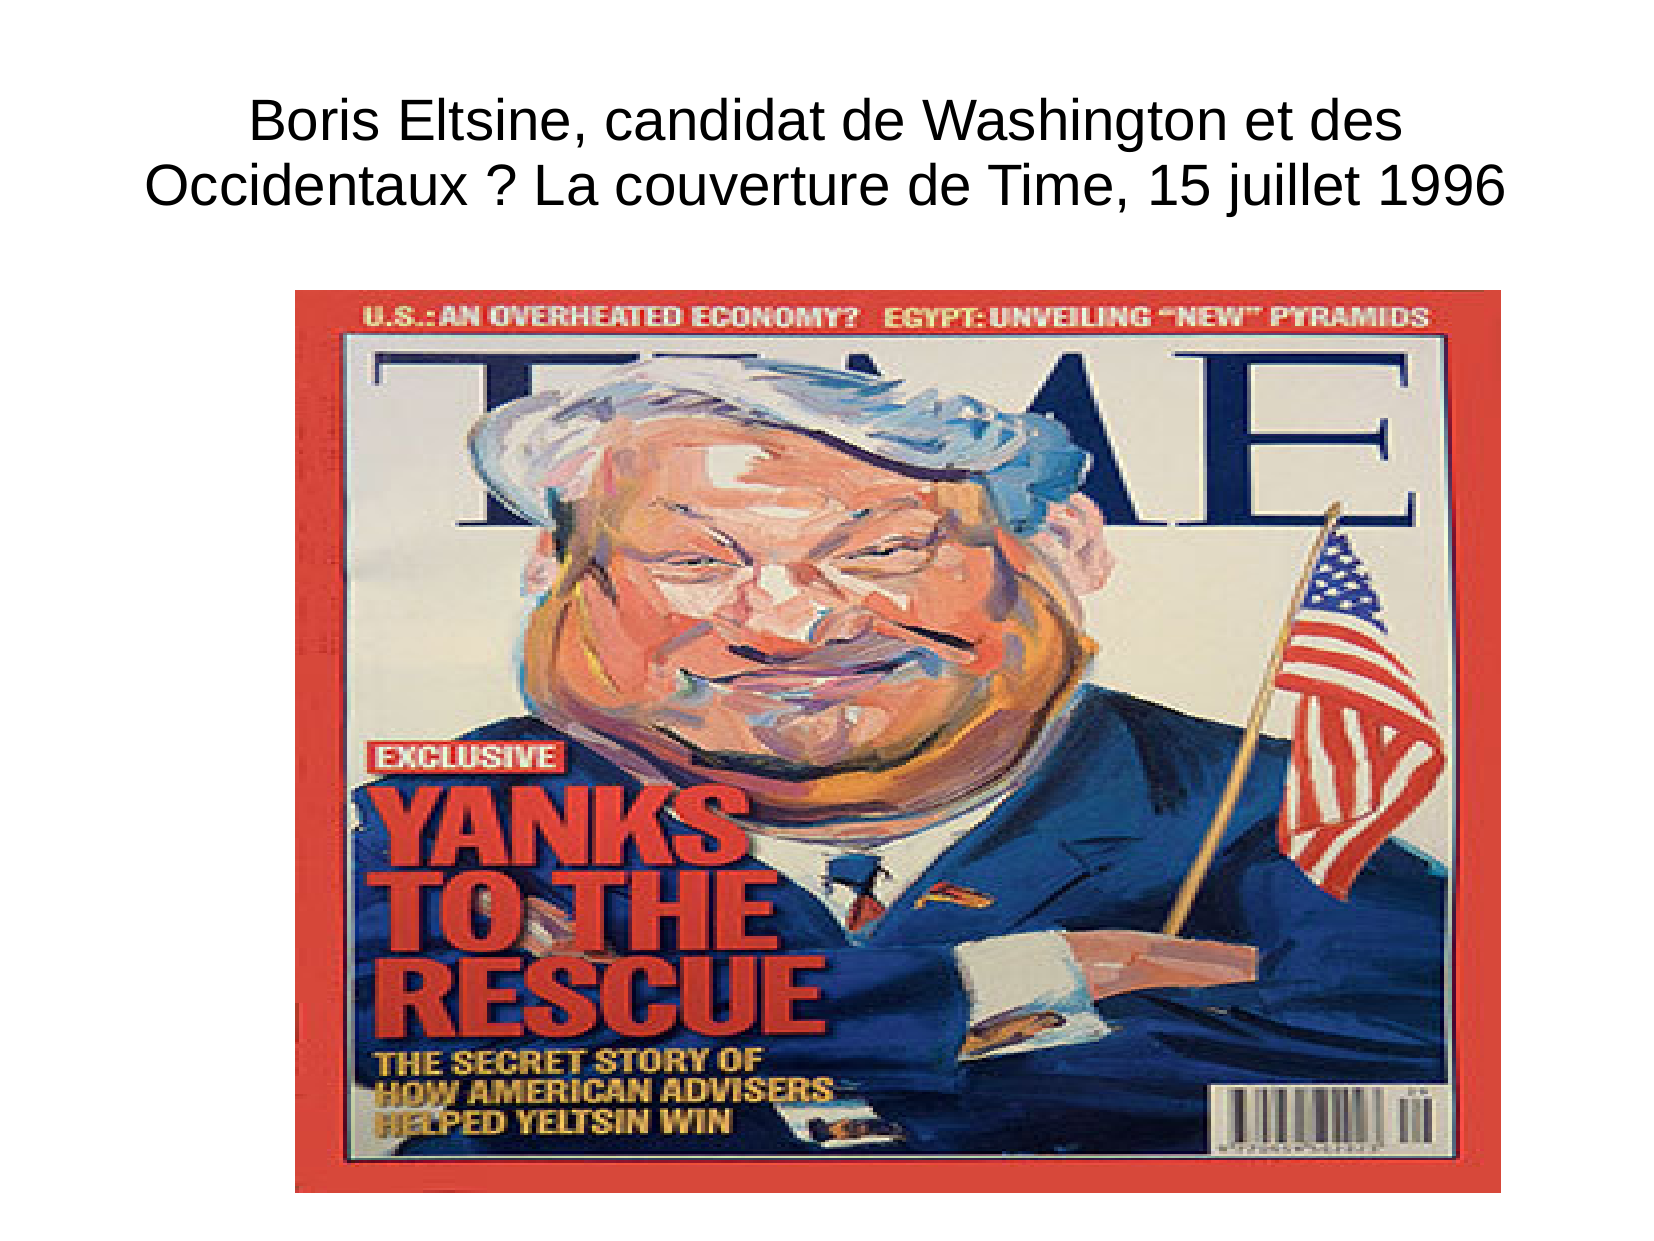

# Boris Eltsine, candidat de Washington et des Occidentaux ? La couverture de Time, 15 juillet 1996